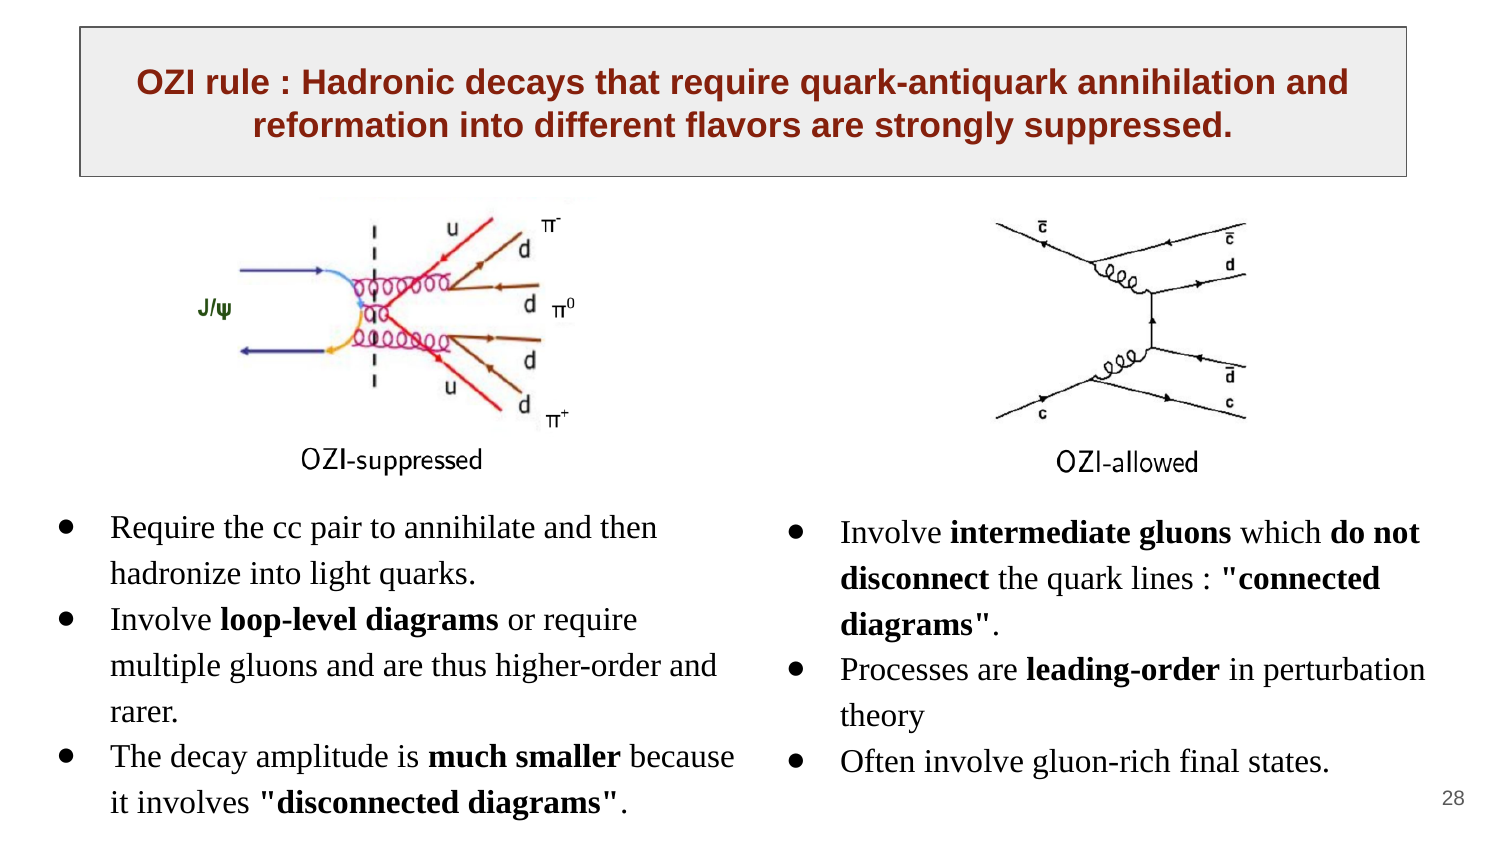

OZI rule : Hadronic decays that require quark-antiquark annihilation and reformation into different flavors are strongly suppressed.
Involve intermediate gluons which do not disconnect the quark lines : "connected diagrams".
Processes are leading-order in perturbation theory
Often involve gluon-rich final states.
Require the cc pair to annihilate and then hadronize into light quarks.
Involve loop-level diagrams or require multiple gluons and are thus higher-order and rarer.
The decay amplitude is much smaller because it involves "disconnected diagrams".